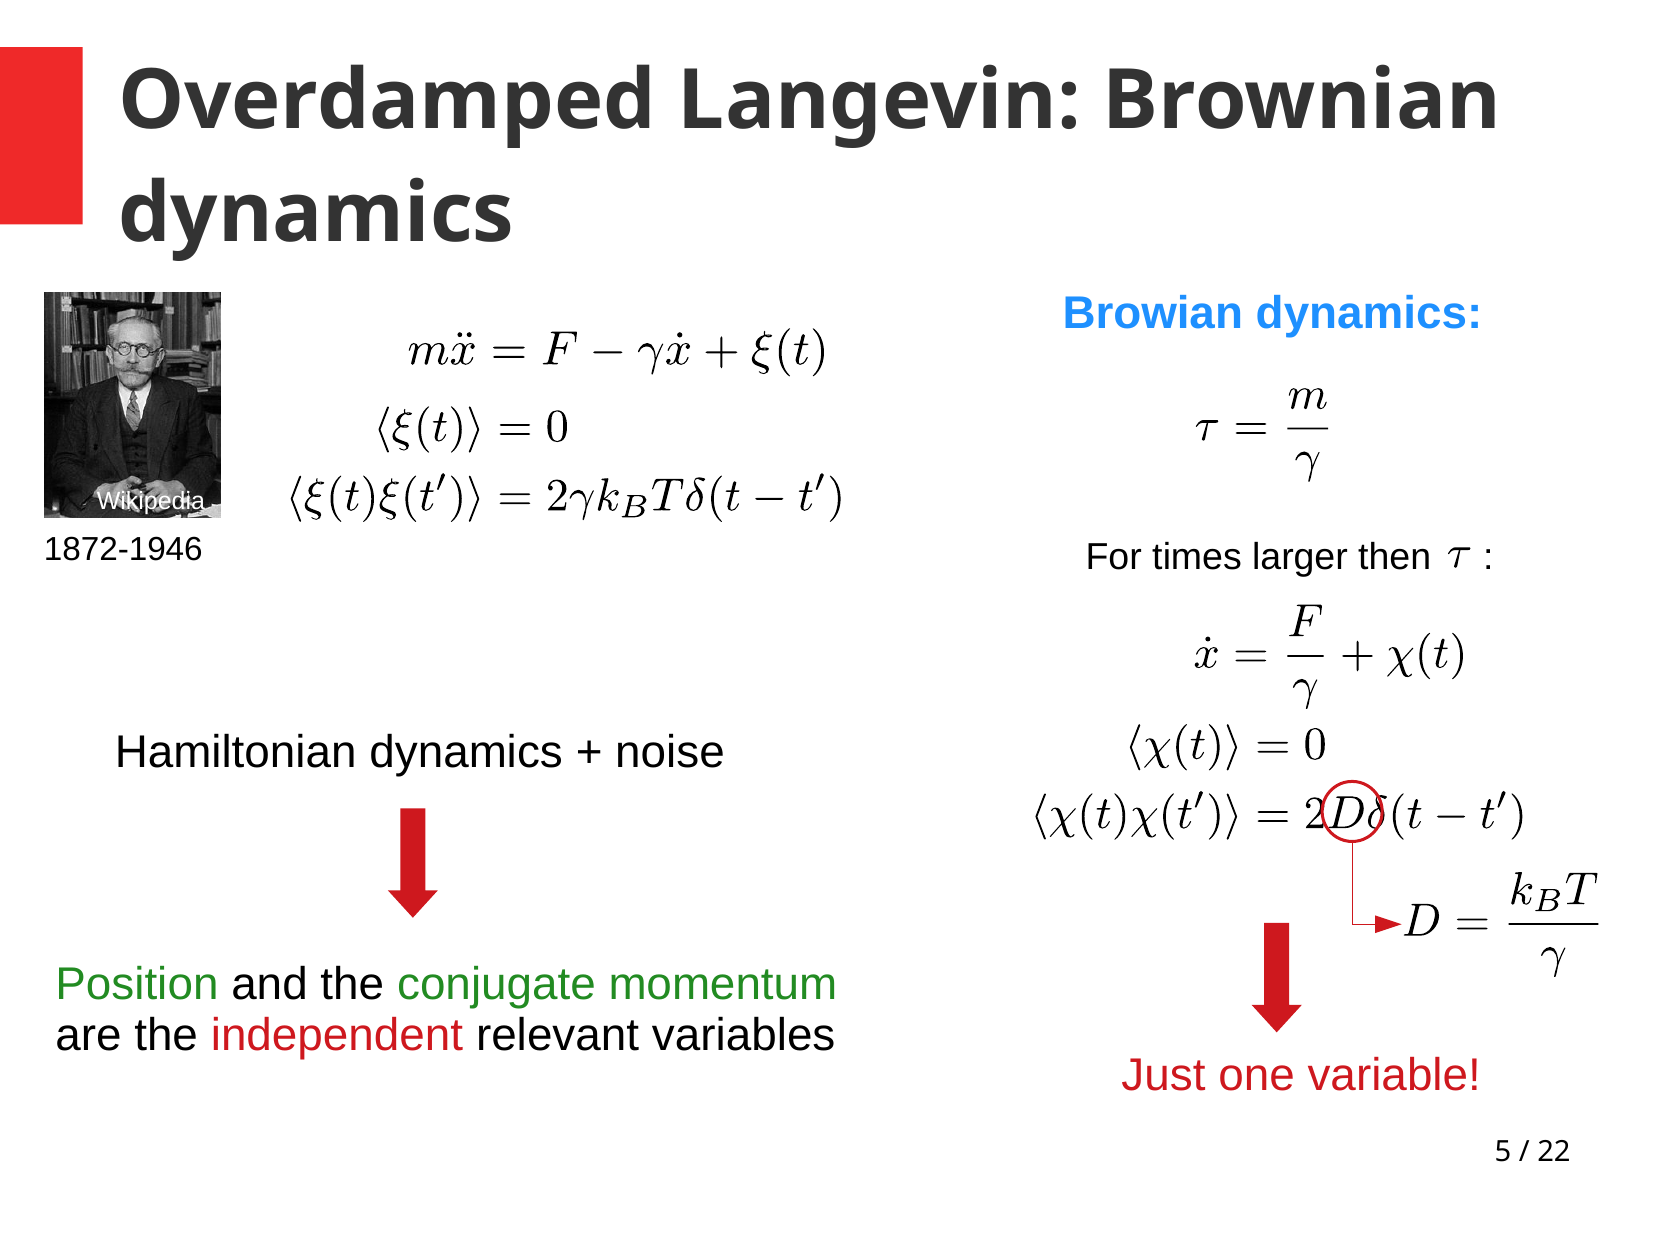

# Overdamped Langevin: Brownian dynamics
Browian dynamics:
Wikipedia
1872-1946
For times larger then :
Hamiltonian dynamics + noise
Position and the conjugate momentum
are the independent relevant variables
Just one variable!
5